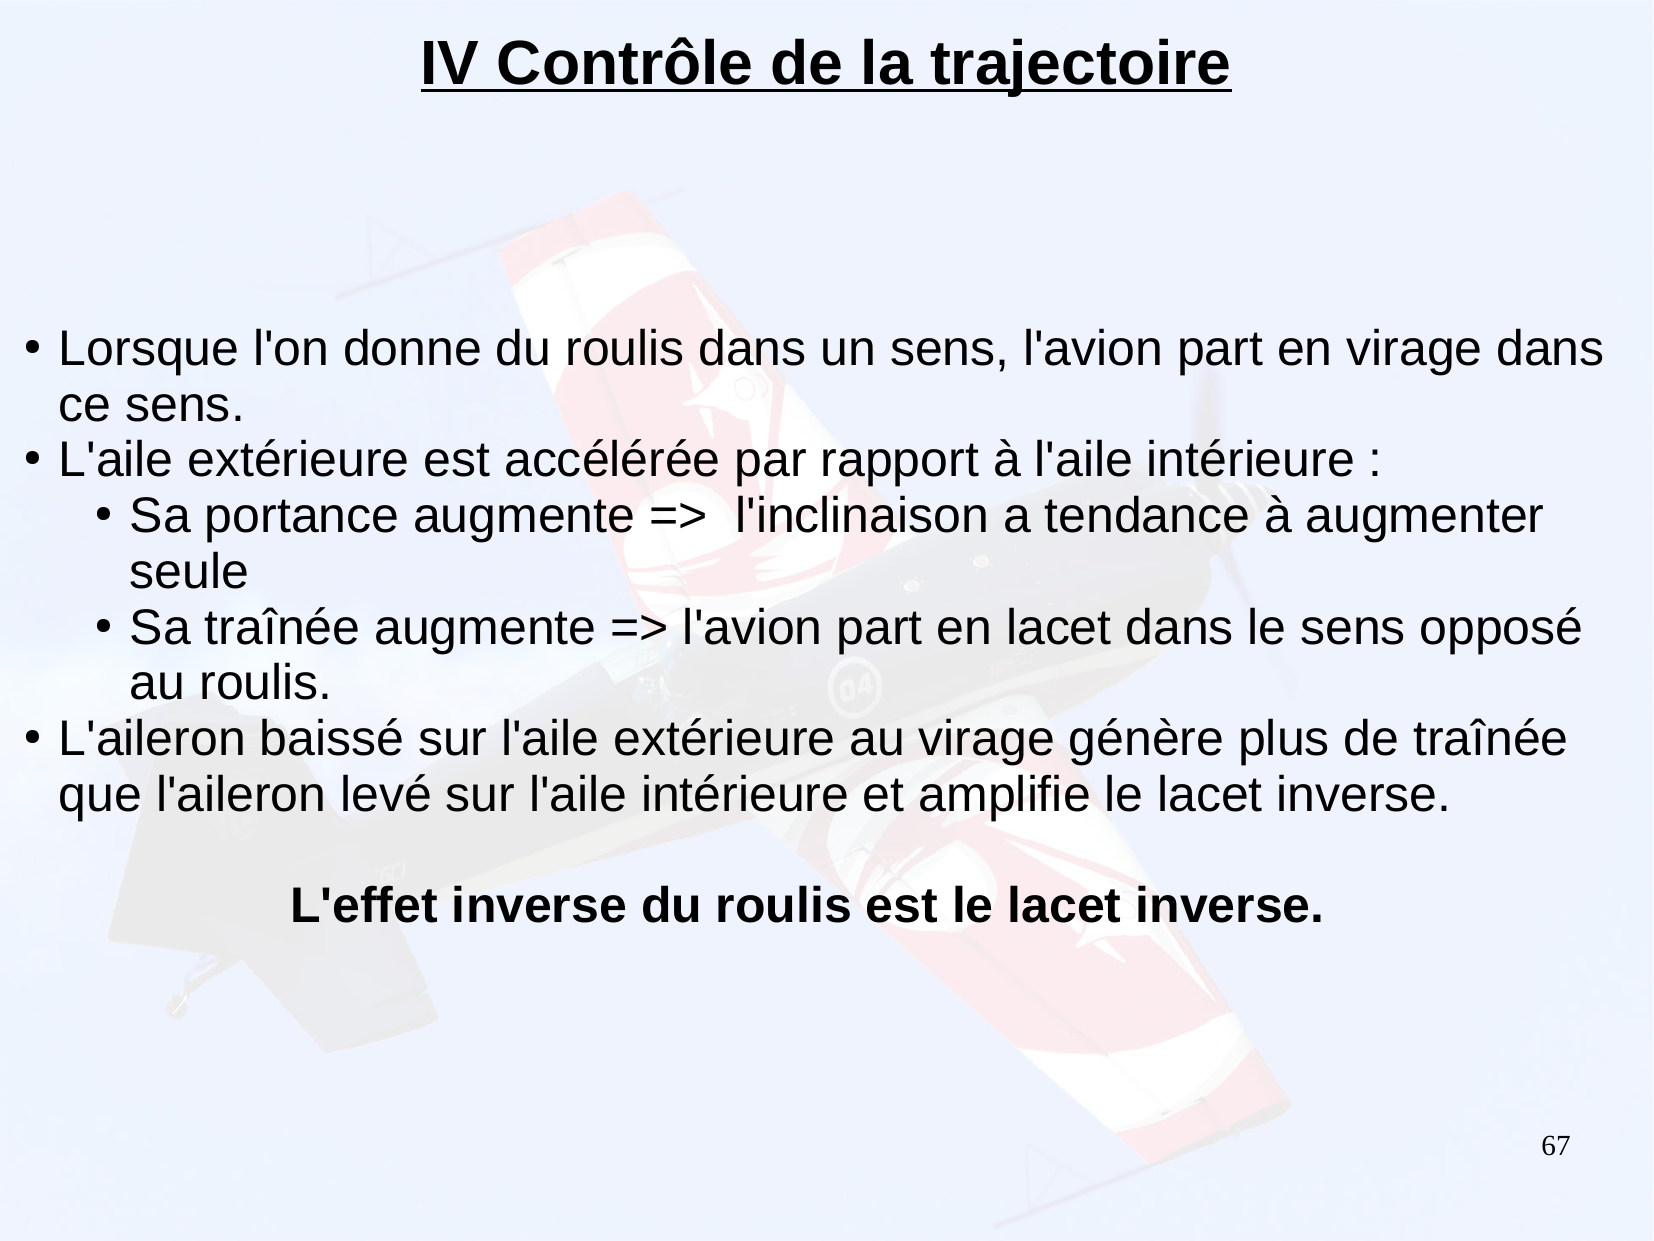

# IV Contrôle de la trajectoire
Lorsque l'on donne du roulis dans un sens, l'avion part en virage dans ce sens.
L'aile extérieure est accélérée par rapport à l'aile intérieure :
Sa portance augmente => l'inclinaison a tendance à augmenter seule
Sa traînée augmente => l'avion part en lacet dans le sens opposé au roulis.
L'aileron baissé sur l'aile extérieure au virage génère plus de traînée que l'aileron levé sur l'aile intérieure et amplifie le lacet inverse.
L'effet inverse du roulis est le lacet inverse.
67